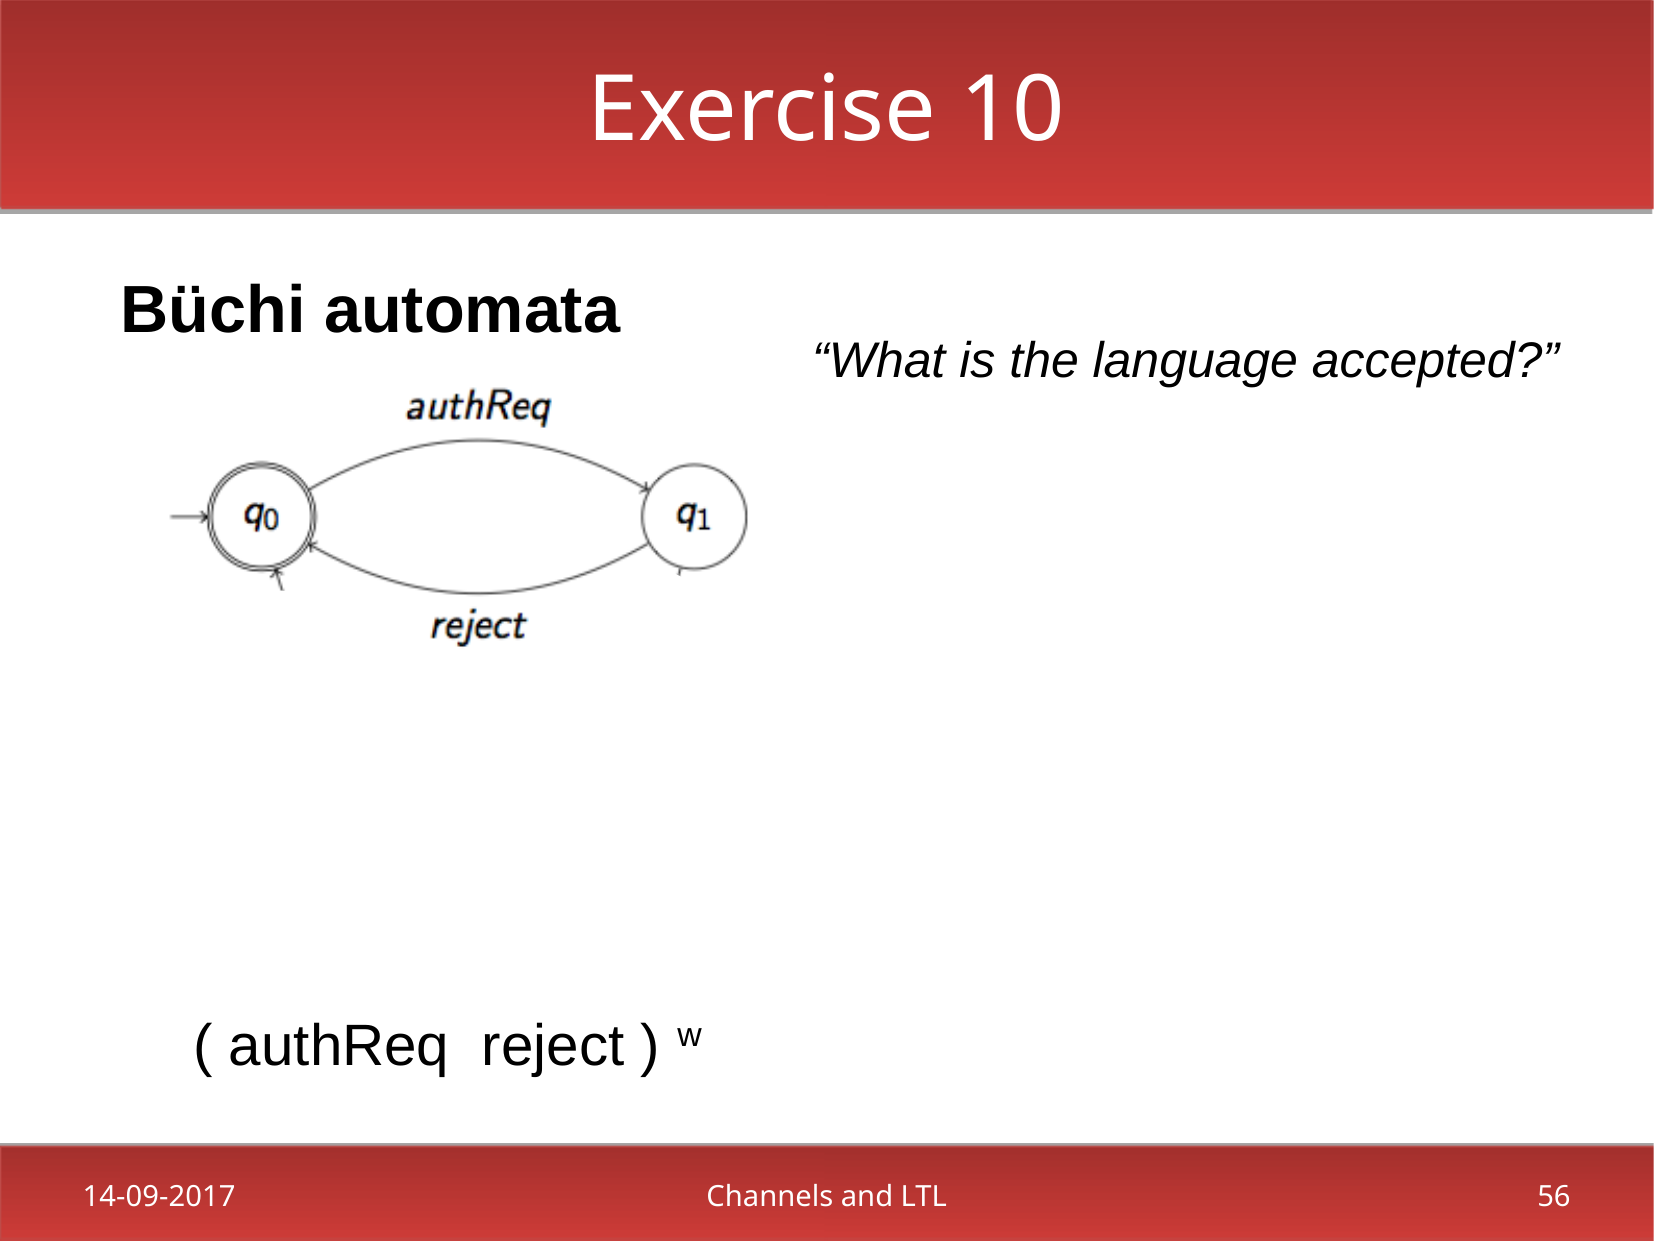

# Exercise 10
Büchi automata
“What is the language accepted?”
( authReq reject ) w
14-09-2017
Channels and LTL
56